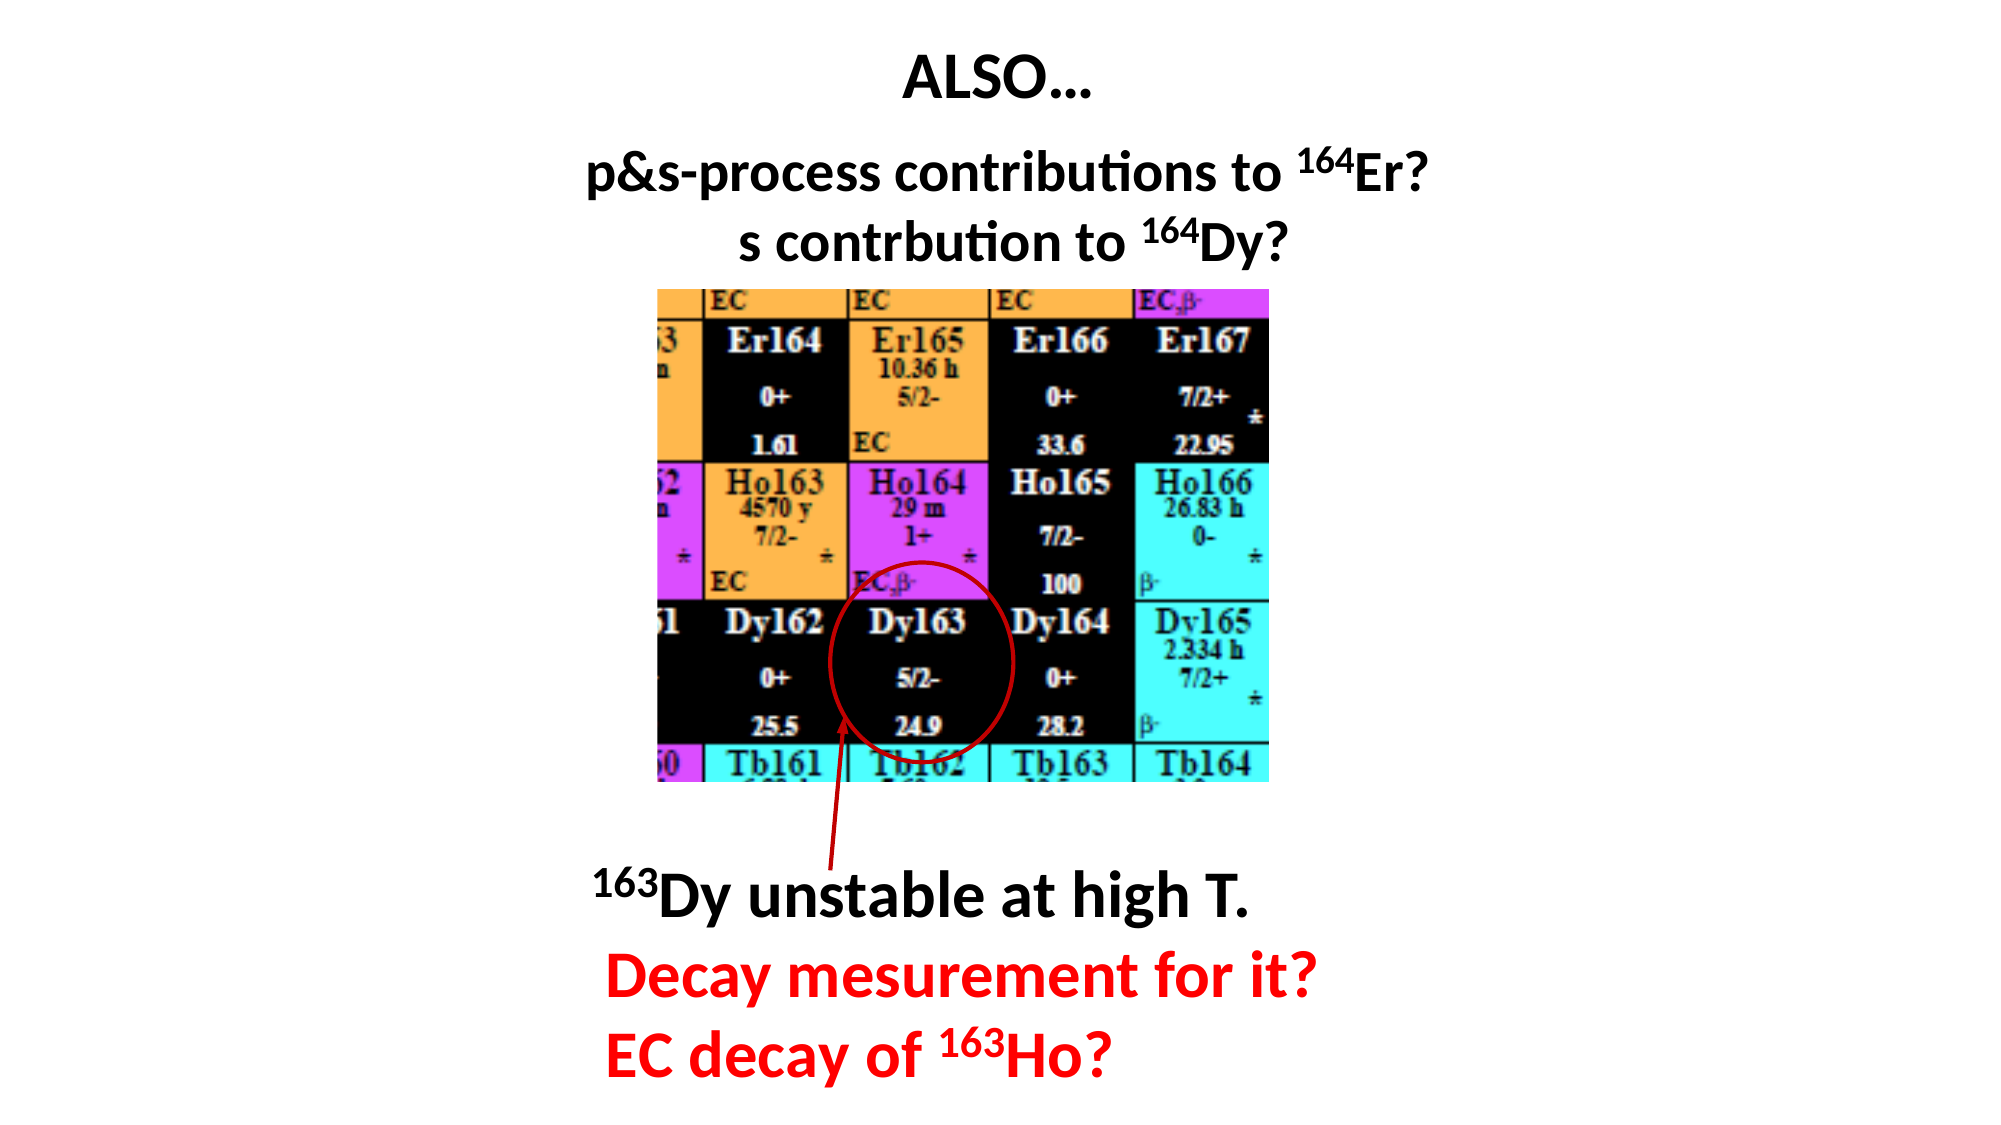

ALSO…
p&s-process contributions to 164Er?
 s contrbution to 164Dy?
163Dy unstable at high T.
 Decay mesurement for it?
 EC decay of 163Ho?